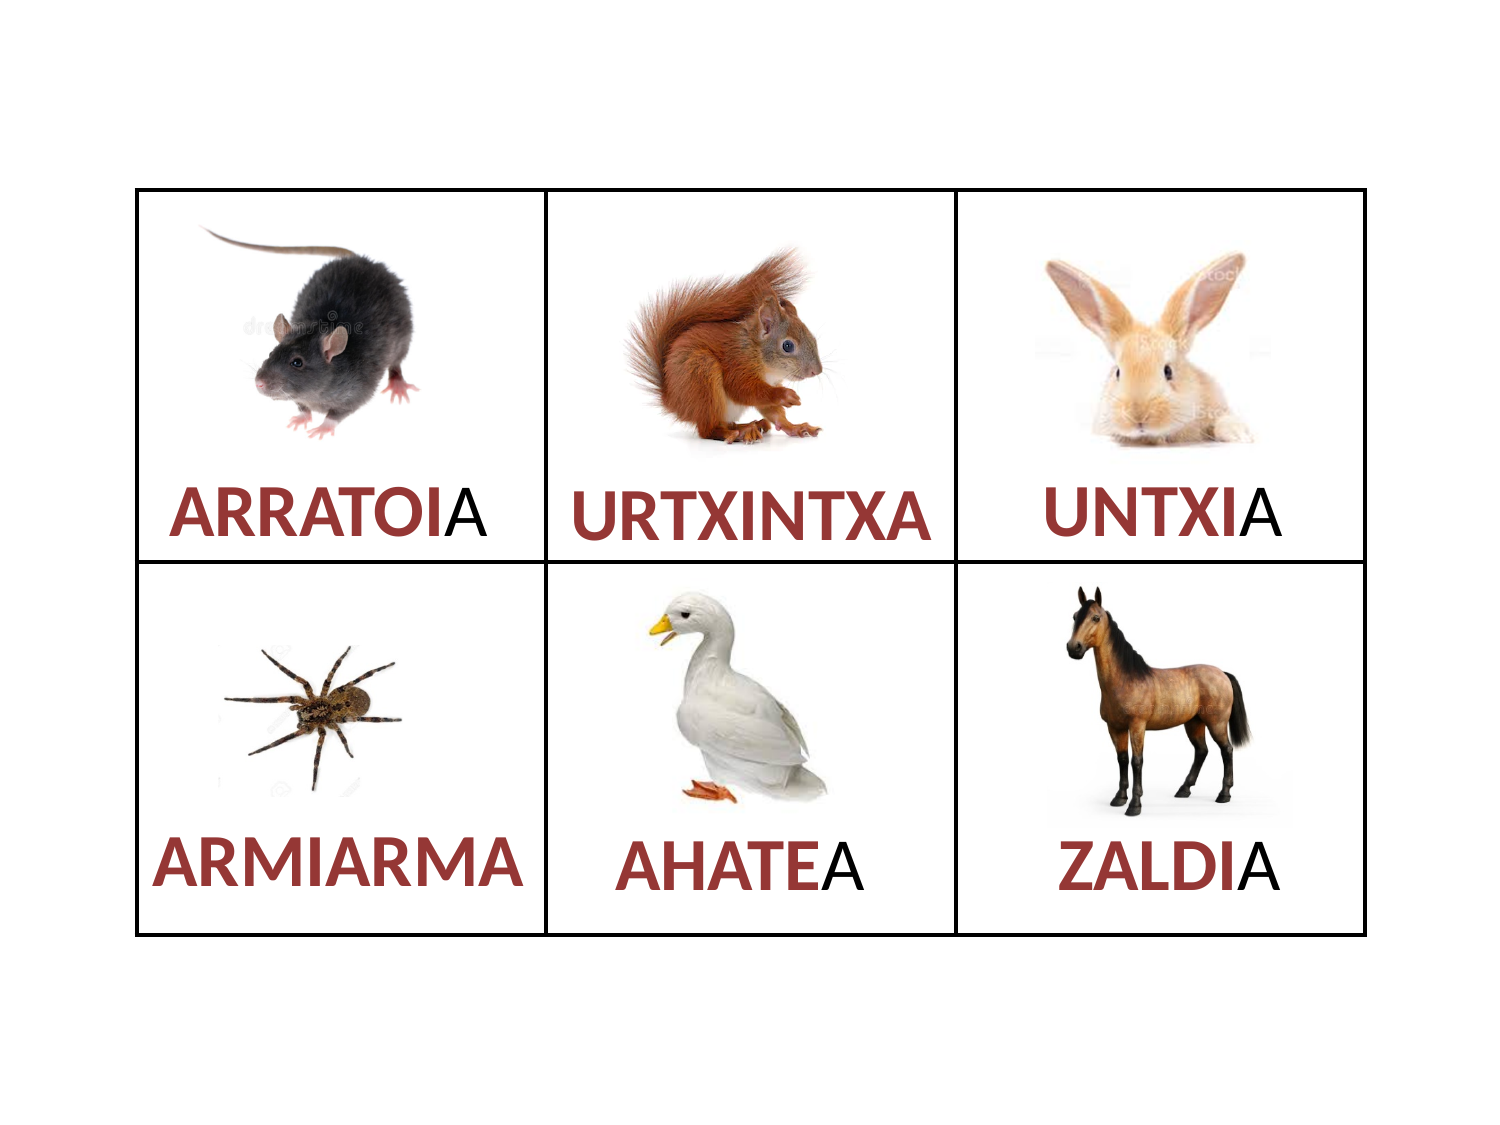

| | | |
| --- | --- | --- |
| | | |
ARRATOIA
UNTXIA
URTXINTXA
ARMIARMA
AHATEA
ZALDIA